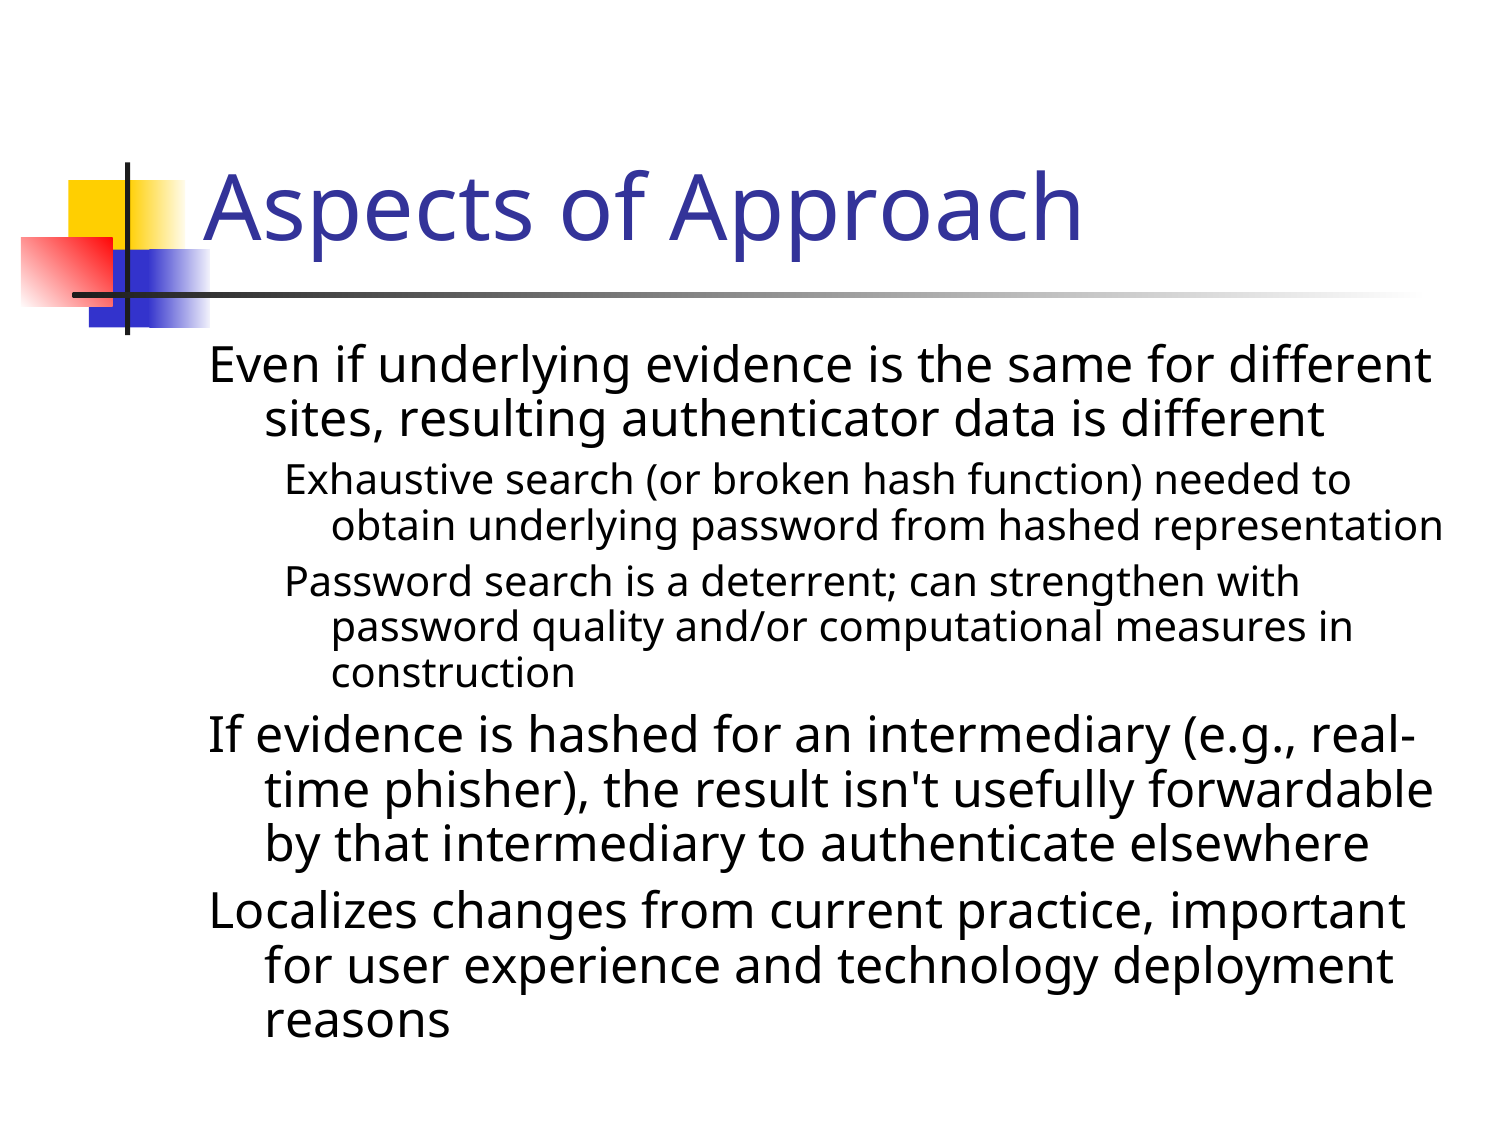

# Aspects of Approach
Even if underlying evidence is the same for different sites, resulting authenticator data is different
Exhaustive search (or broken hash function) needed to obtain underlying password from hashed representation
Password search is a deterrent; can strengthen with password quality and/or computational measures in construction
If evidence is hashed for an intermediary (e.g., real-time phisher), the result isn't usefully forwardable by that intermediary to authenticate elsewhere
Localizes changes from current practice, important for user experience and technology deployment reasons